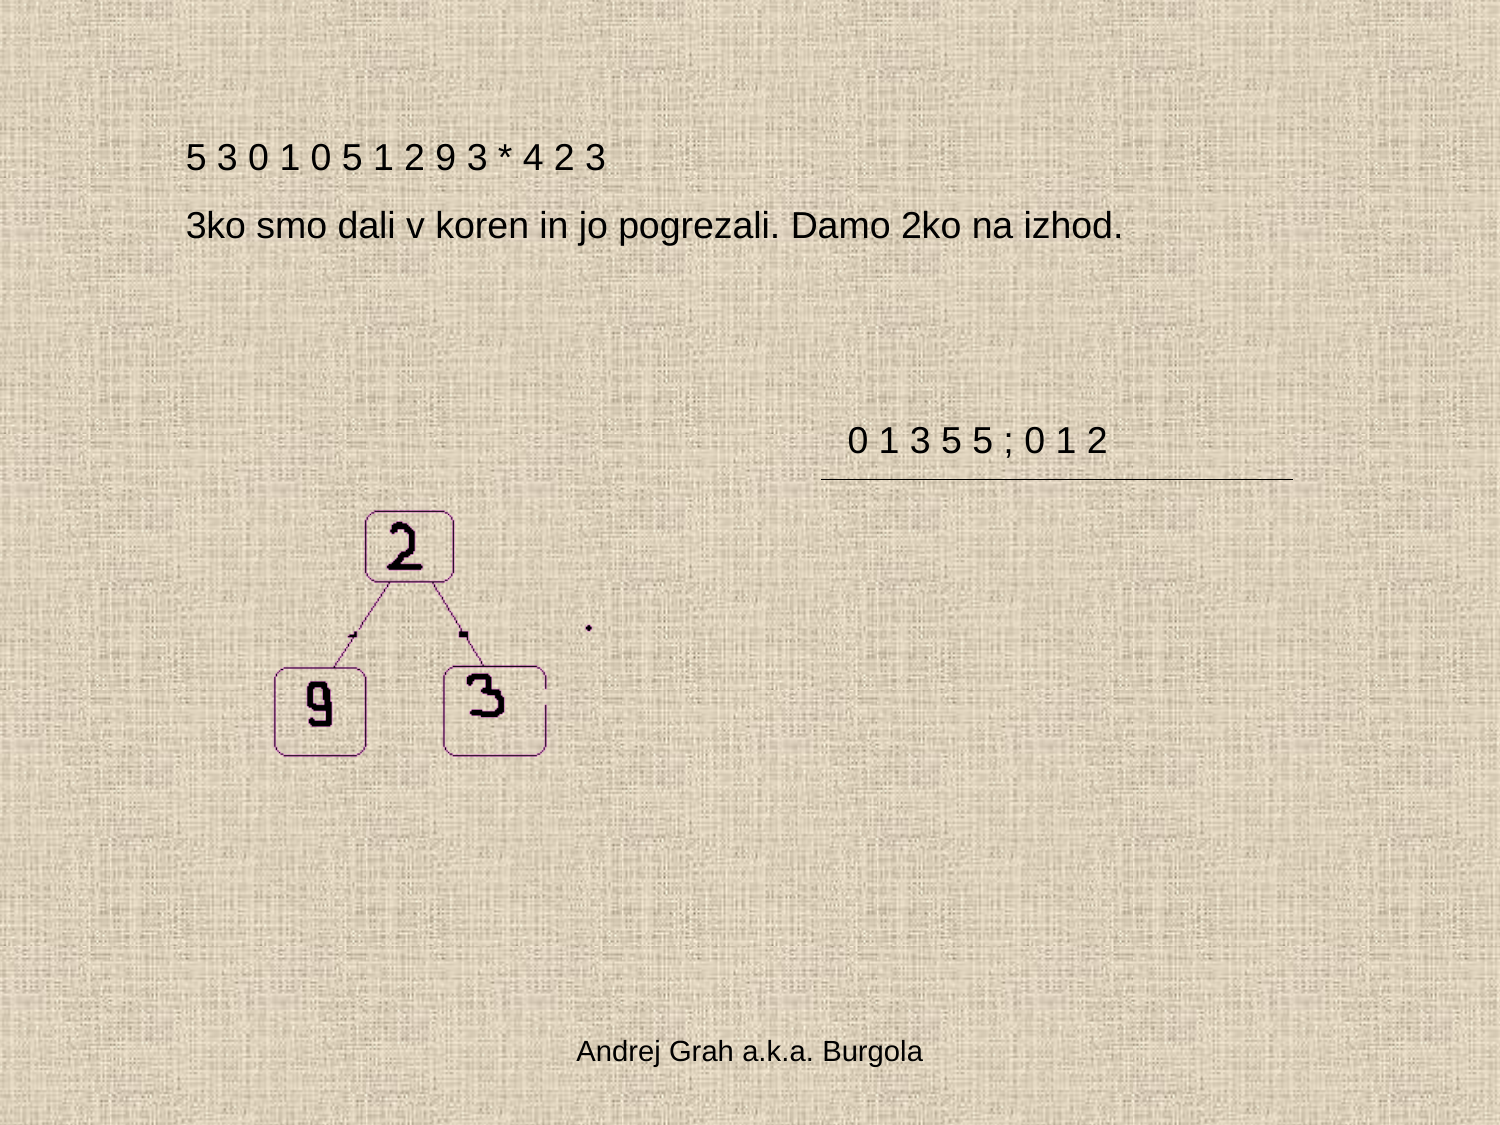

5 3 0 1 0 5 1 2 9 3 * 4 2 3
3ko smo dali v koren in jo pogrezali. Damo 2ko na izhod.
0 1 3 5 5 ; 0 1 2
Andrej Grah a.k.a. Burgola